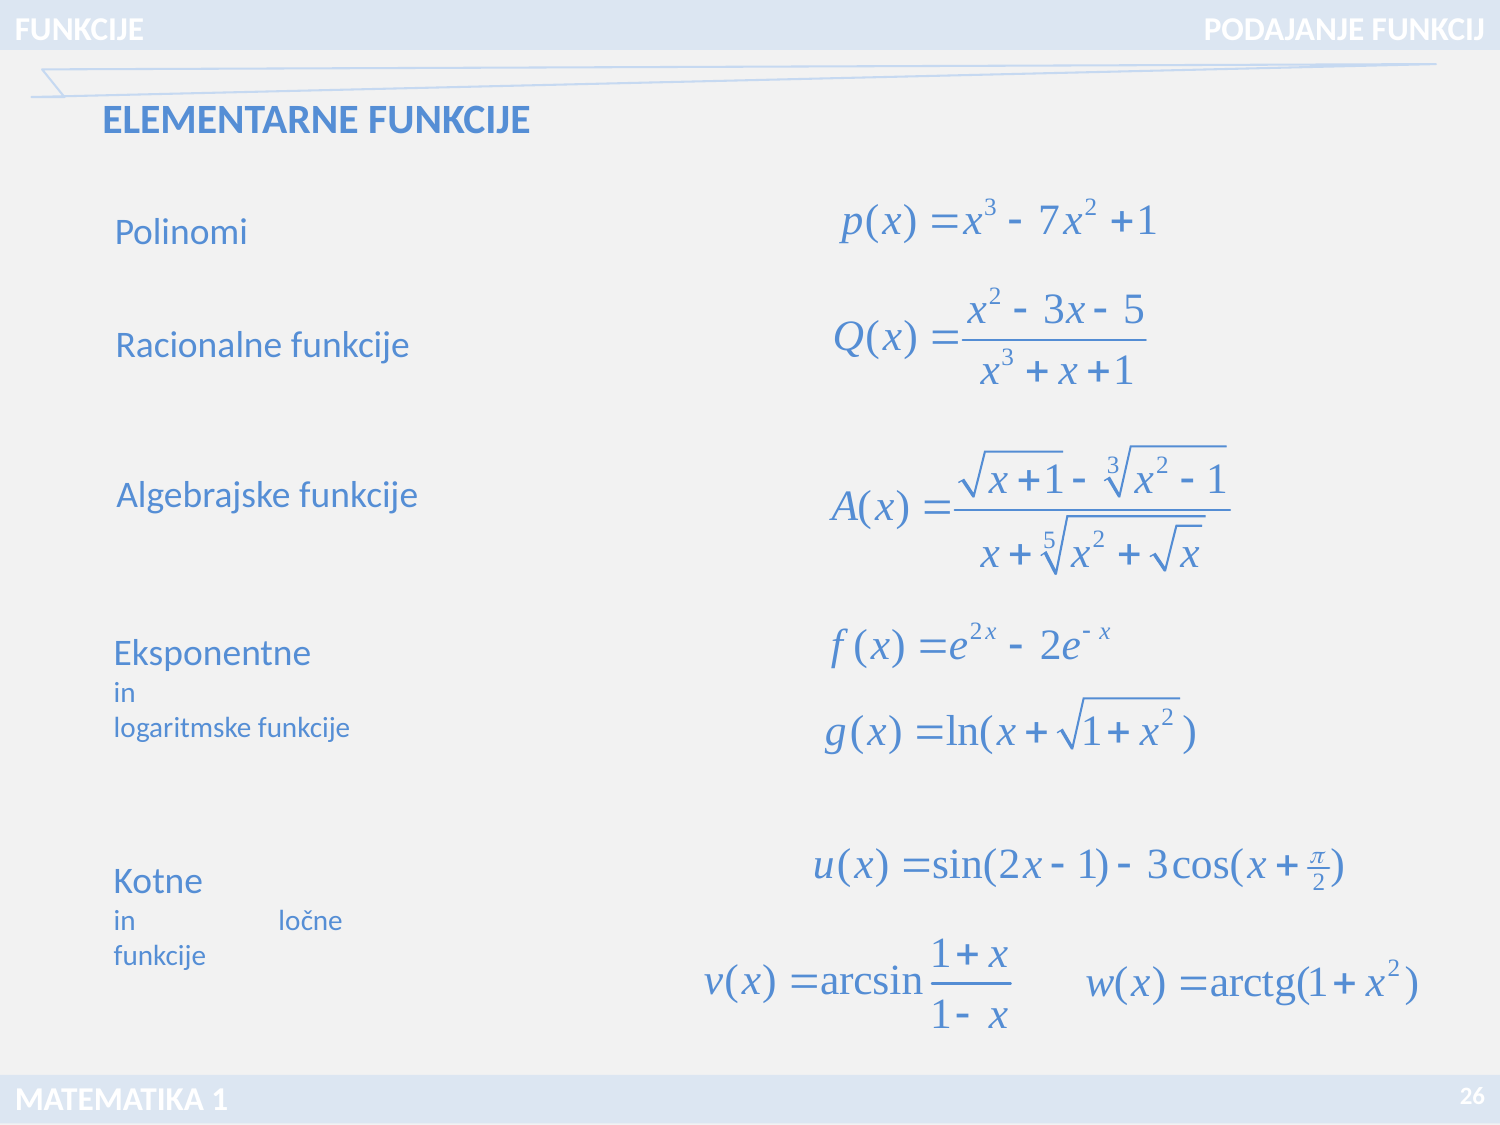

FUNKCIJE
PODAJANJE FUNKCIJ
ELEMENTARNE FUNKCIJE
Polinomi
Racionalne funkcije
Algebrajske funkcije
Eksponentne in
logaritmske funkcije
Kotne in ločne funkcije
MATEMATIKA 1